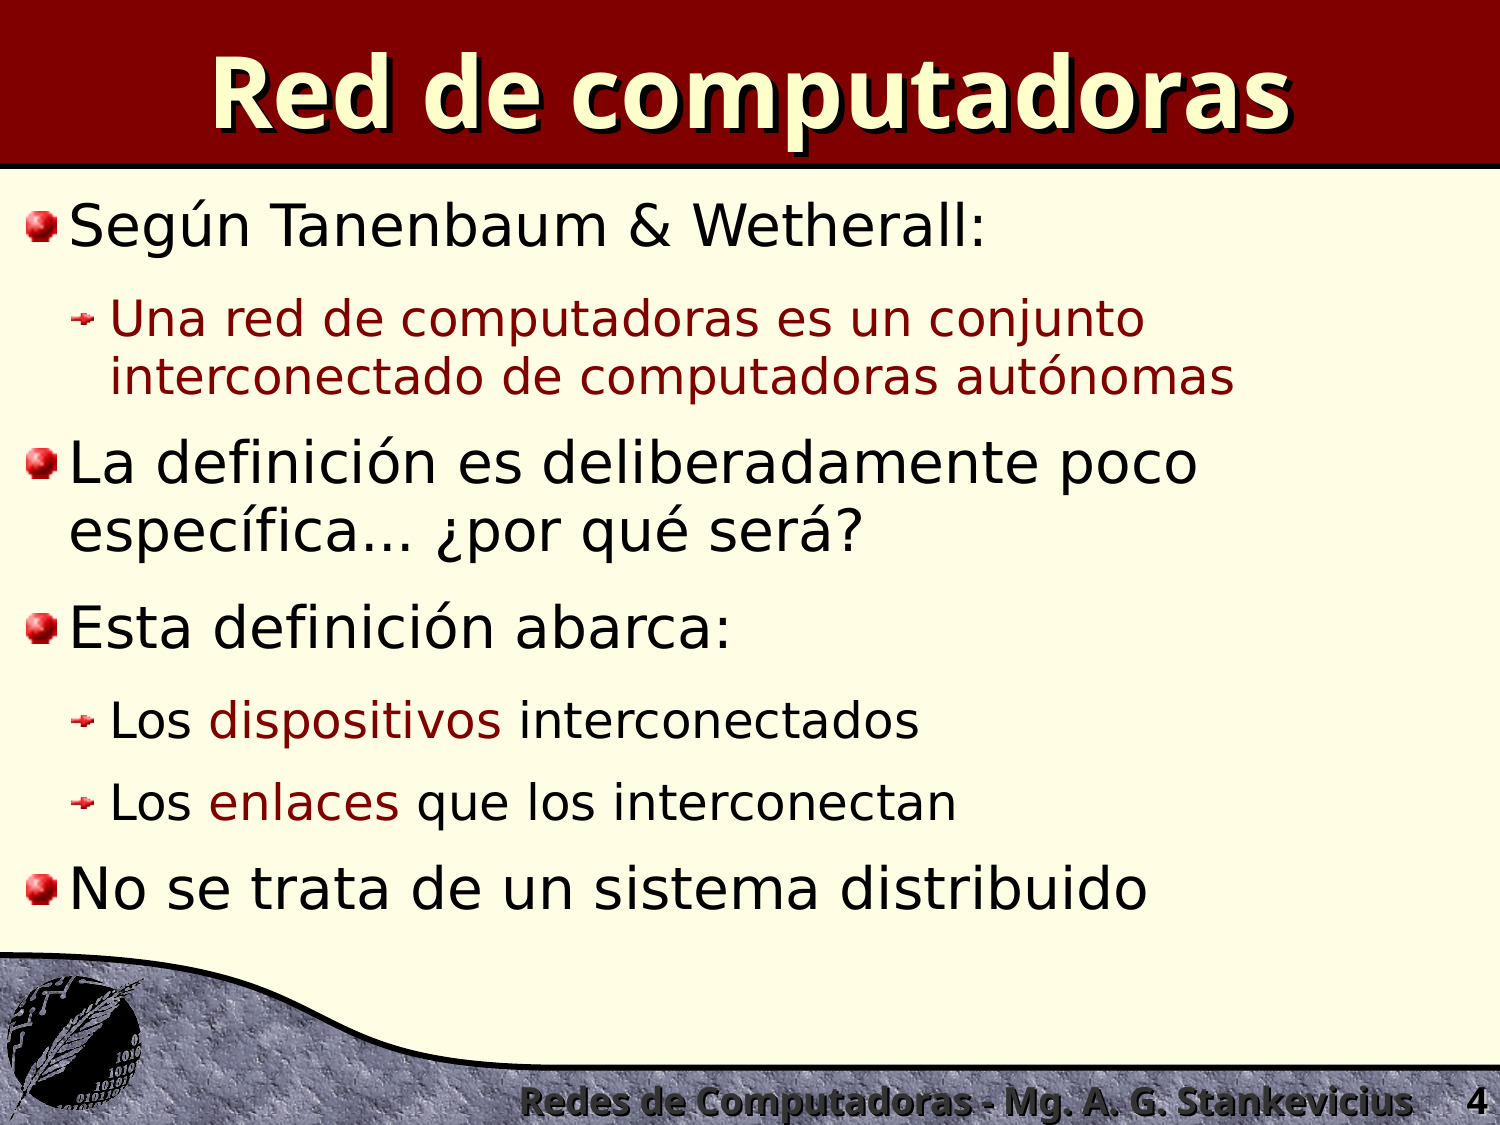

# Red de computadoras
Según Tanenbaum & Wetherall:
Una red de computadoras es un conjunto interconectado de computadoras autónomas
La definición es deliberadamente poco específica... ¿por qué será?
Esta definición abarca:
Los dispositivos interconectados
Los enlaces que los interconectan
No se trata de un sistema distribuido
4